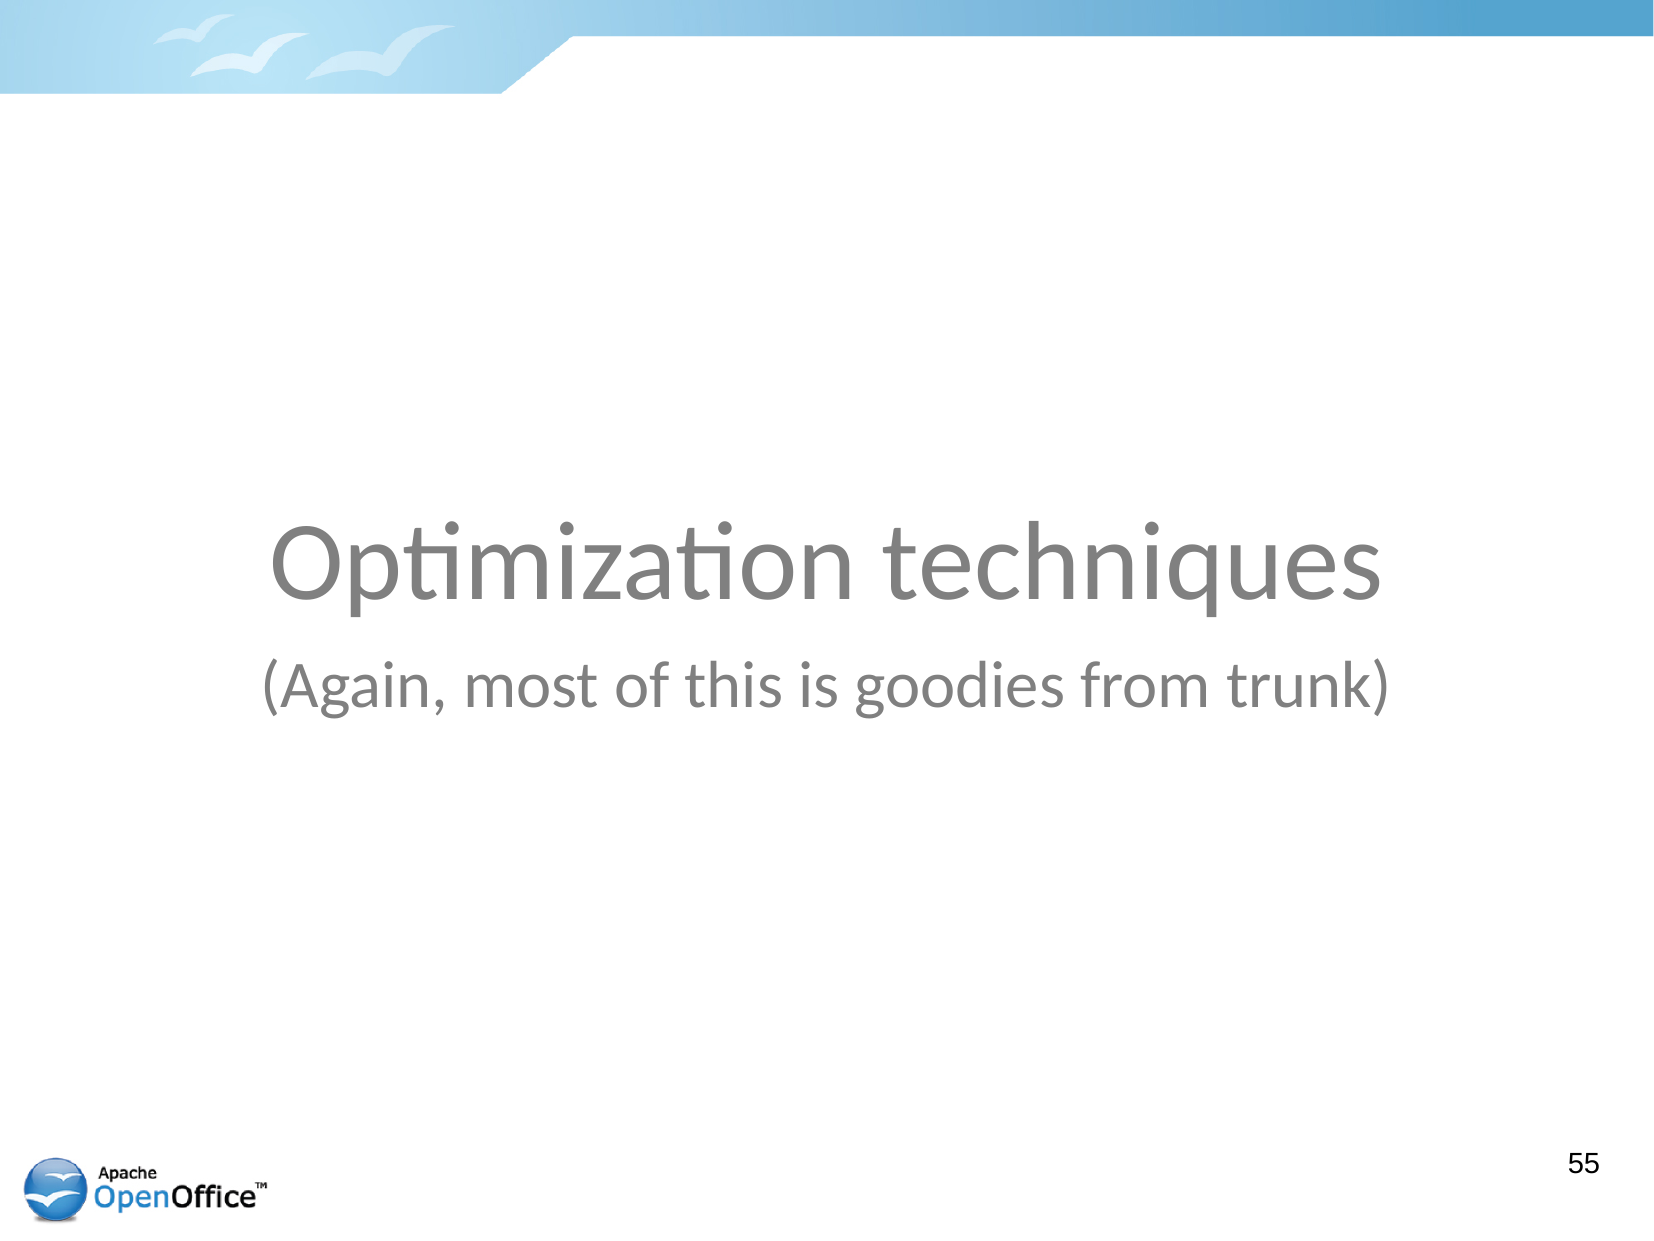

# Optimization techniques
(Again, most of this is goodies from trunk)
55